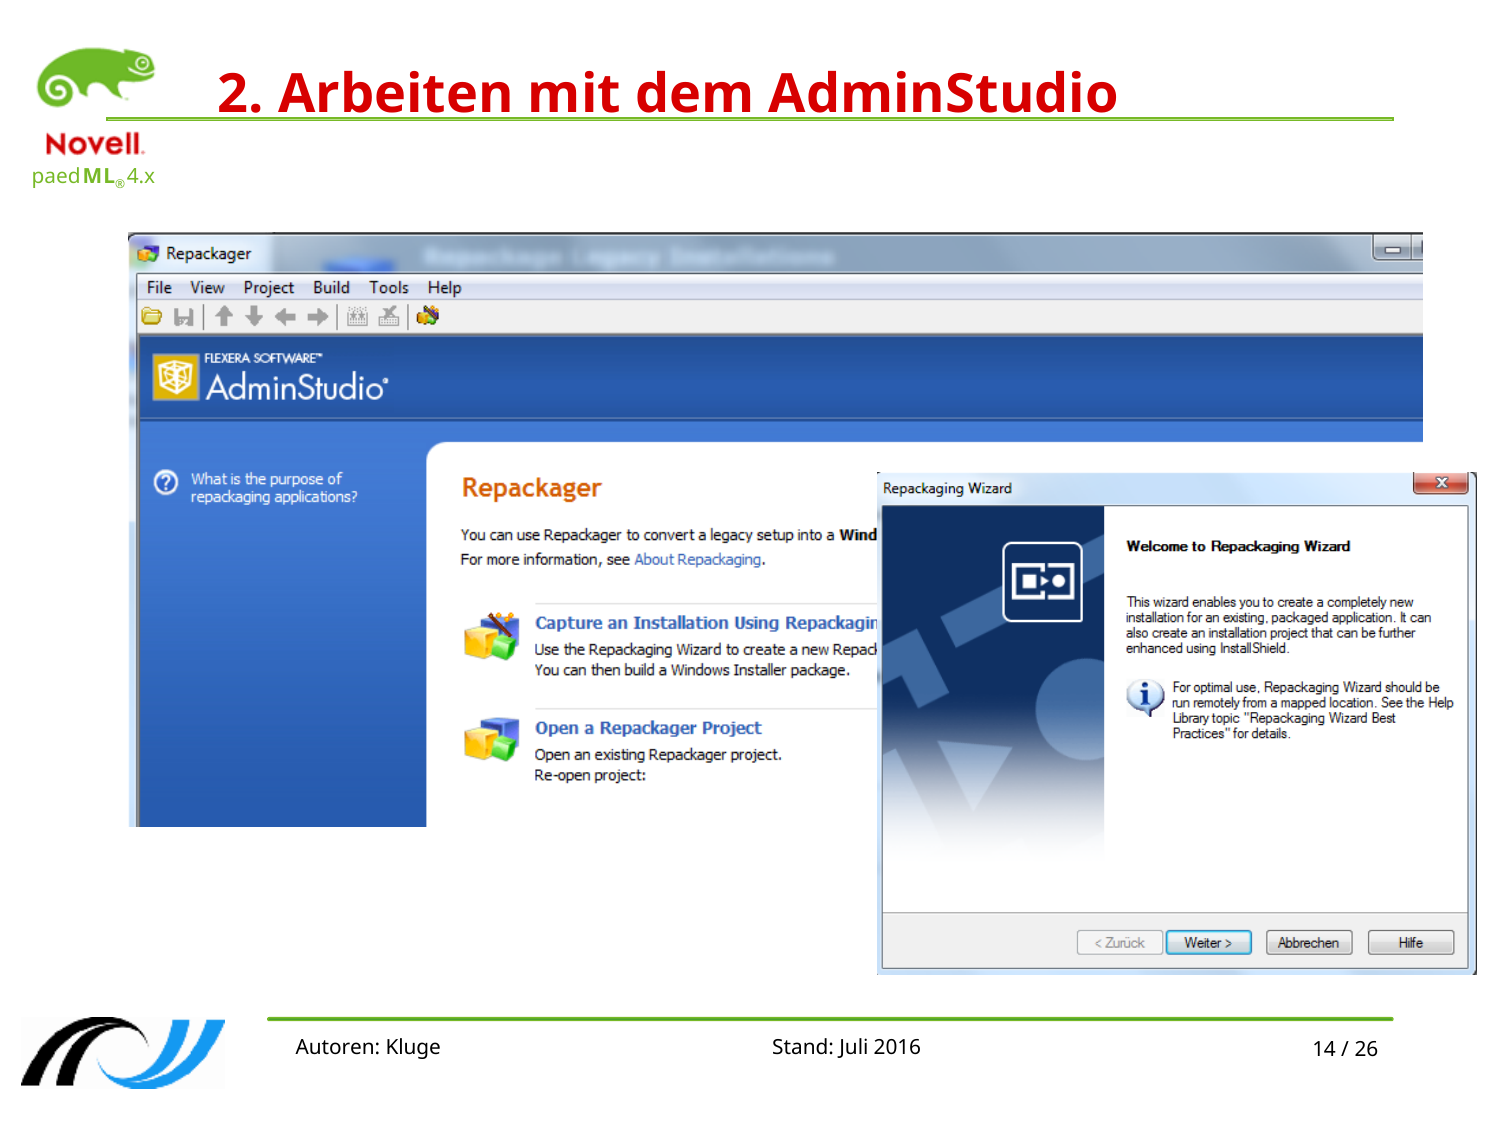

# 2. Arbeiten mit dem AdminStudio
Autoren: Kluge
Juli 2016
14